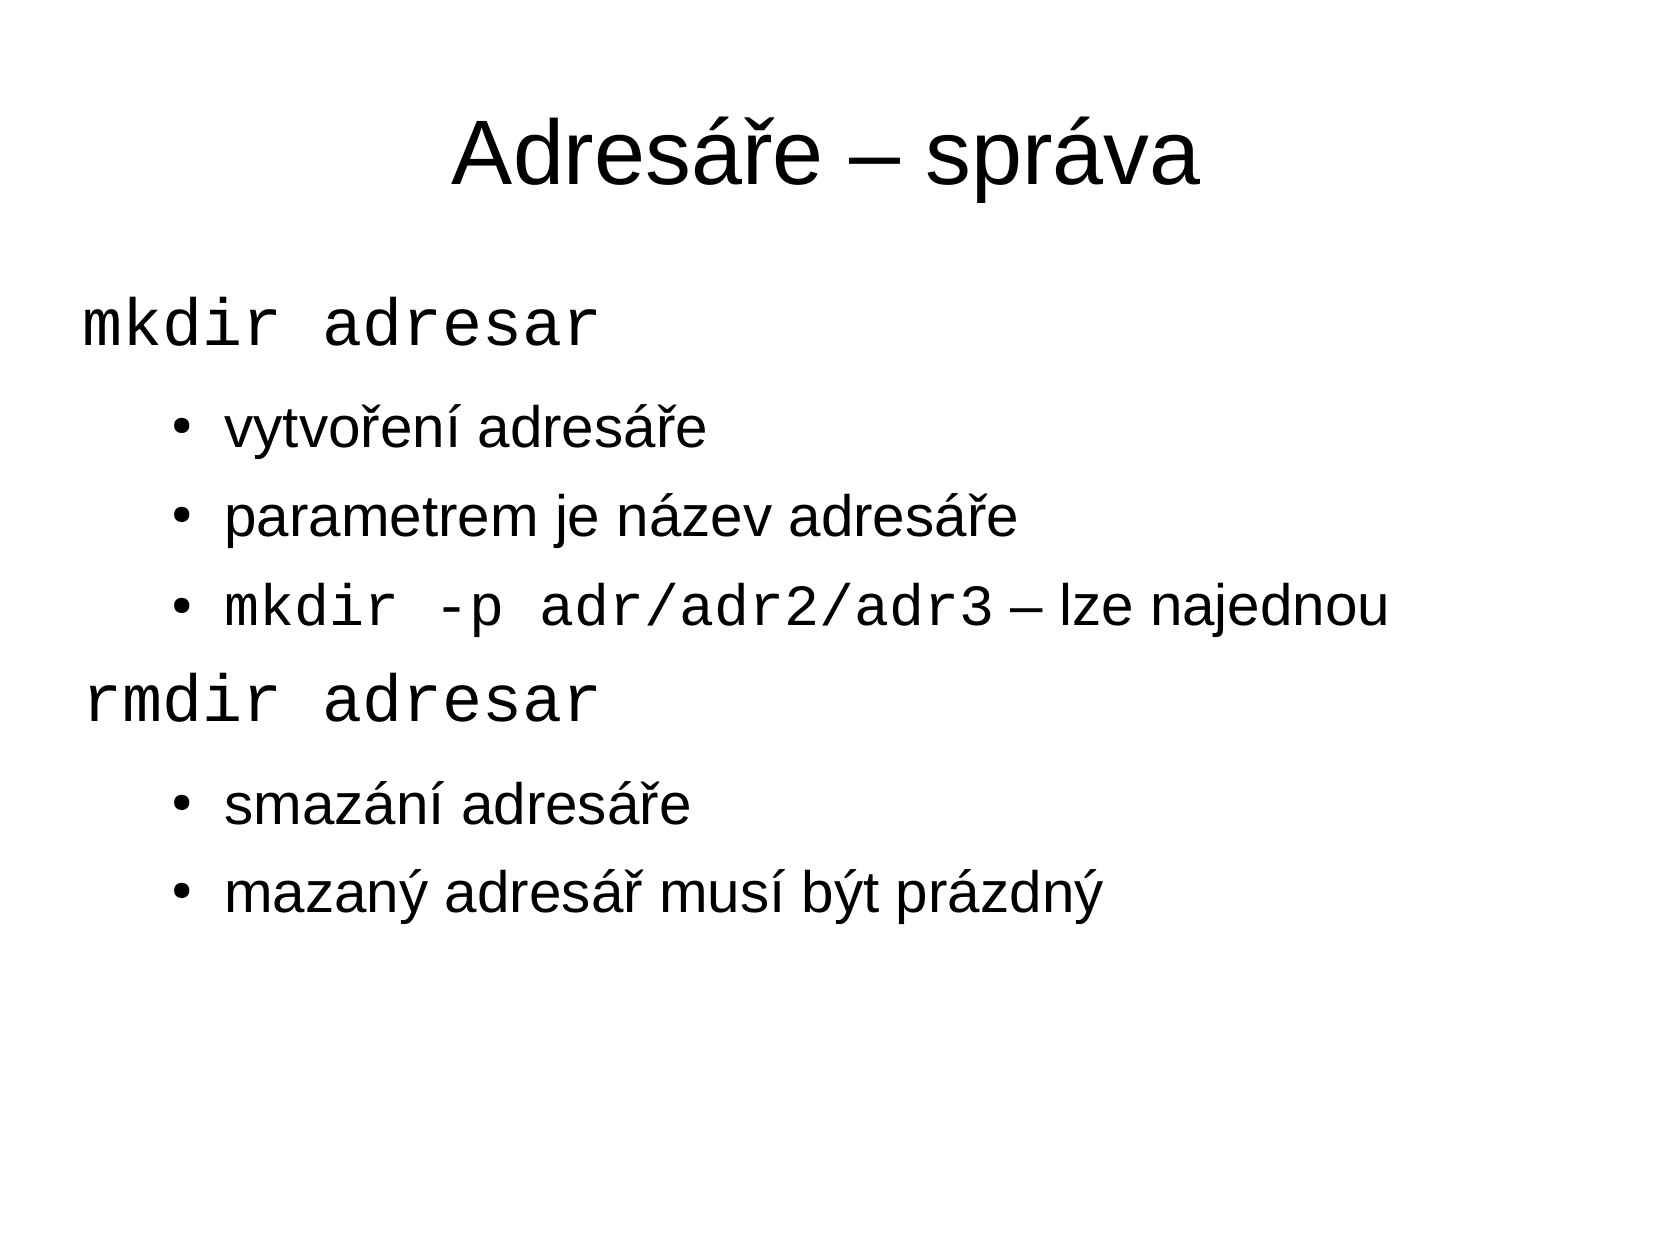

# Adresáře – správa
mkdir adresar
vytvoření adresáře
parametrem je název adresáře
mkdir -p adr/adr2/adr3 – lze najednou
rmdir adresar
smazání adresáře
mazaný adresář musí být prázdný